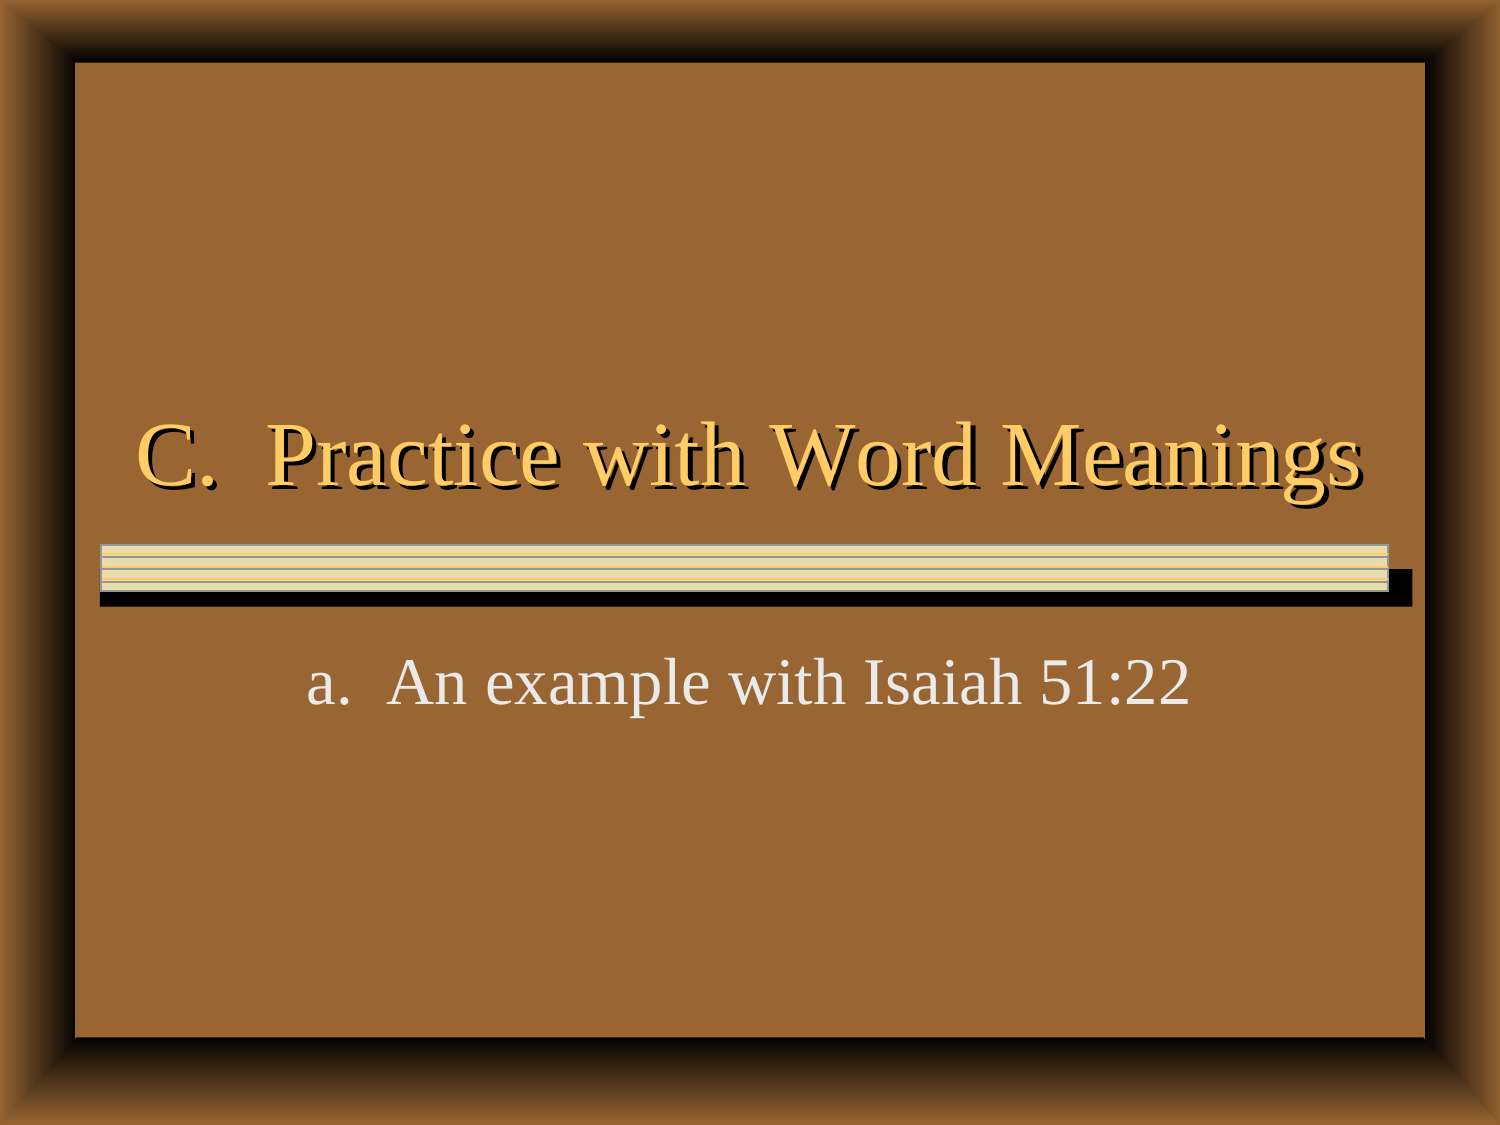

# C. Practice with Word Meanings
a. An example with Isaiah 51:22